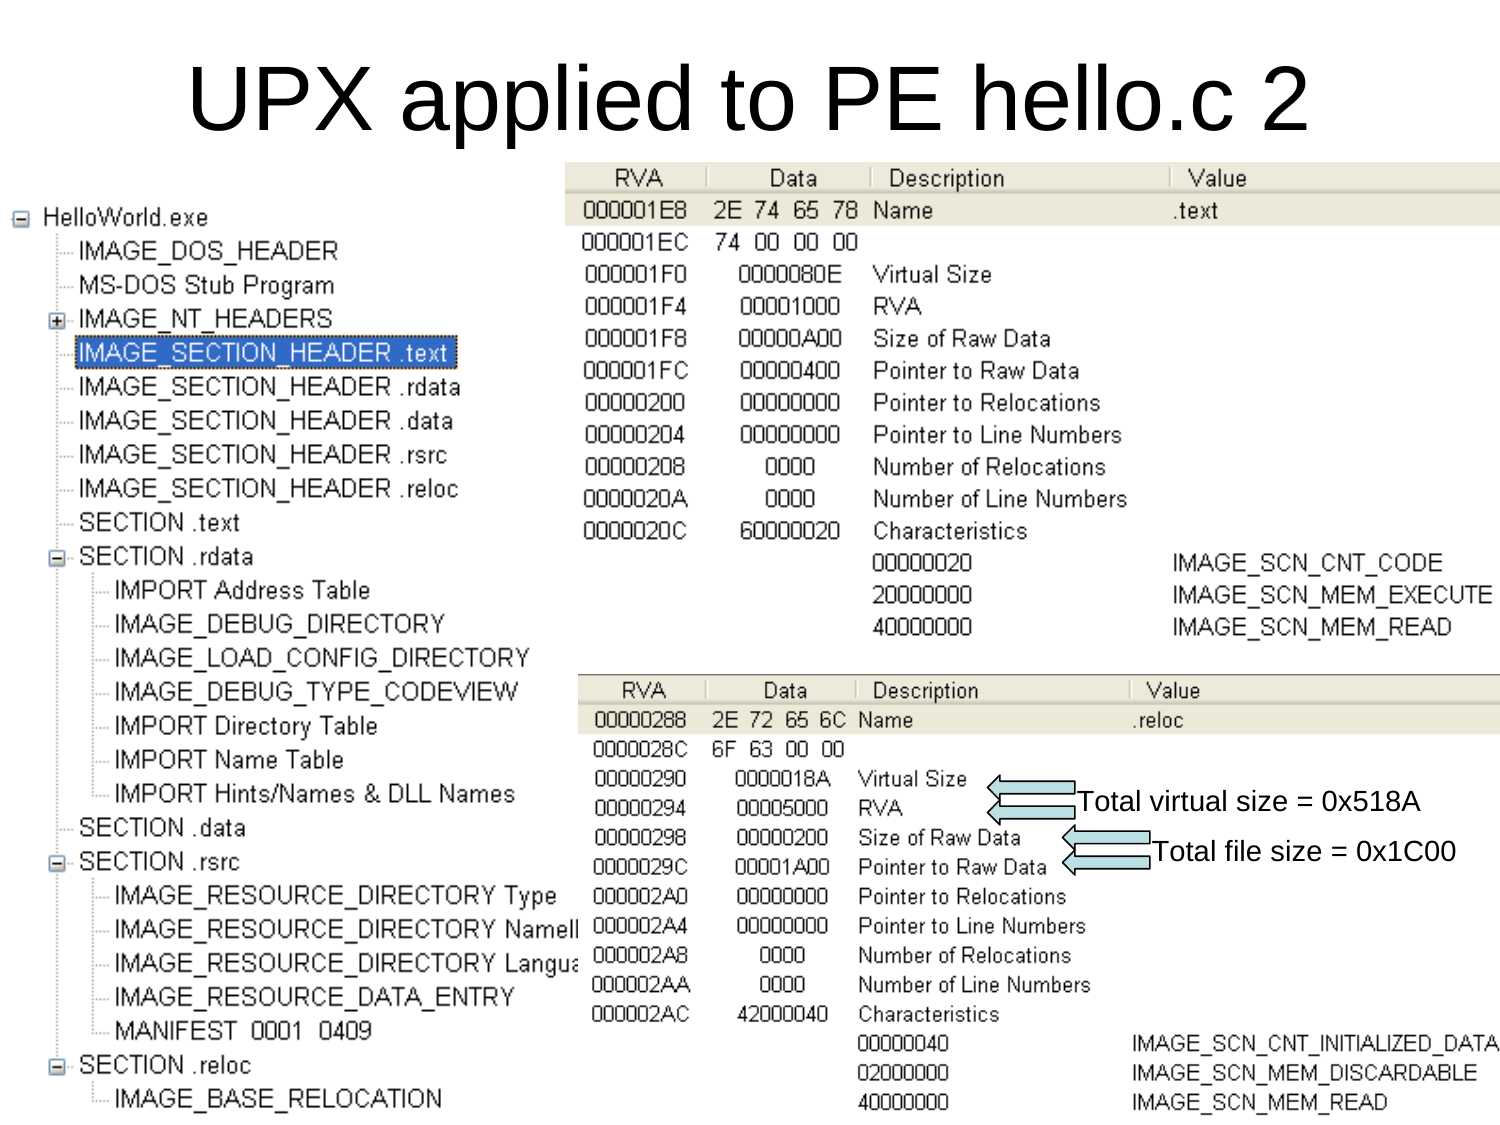

# UPX applied to PE hello.c 2
Total virtual size = 0x518A
Total file size = 0x1C00